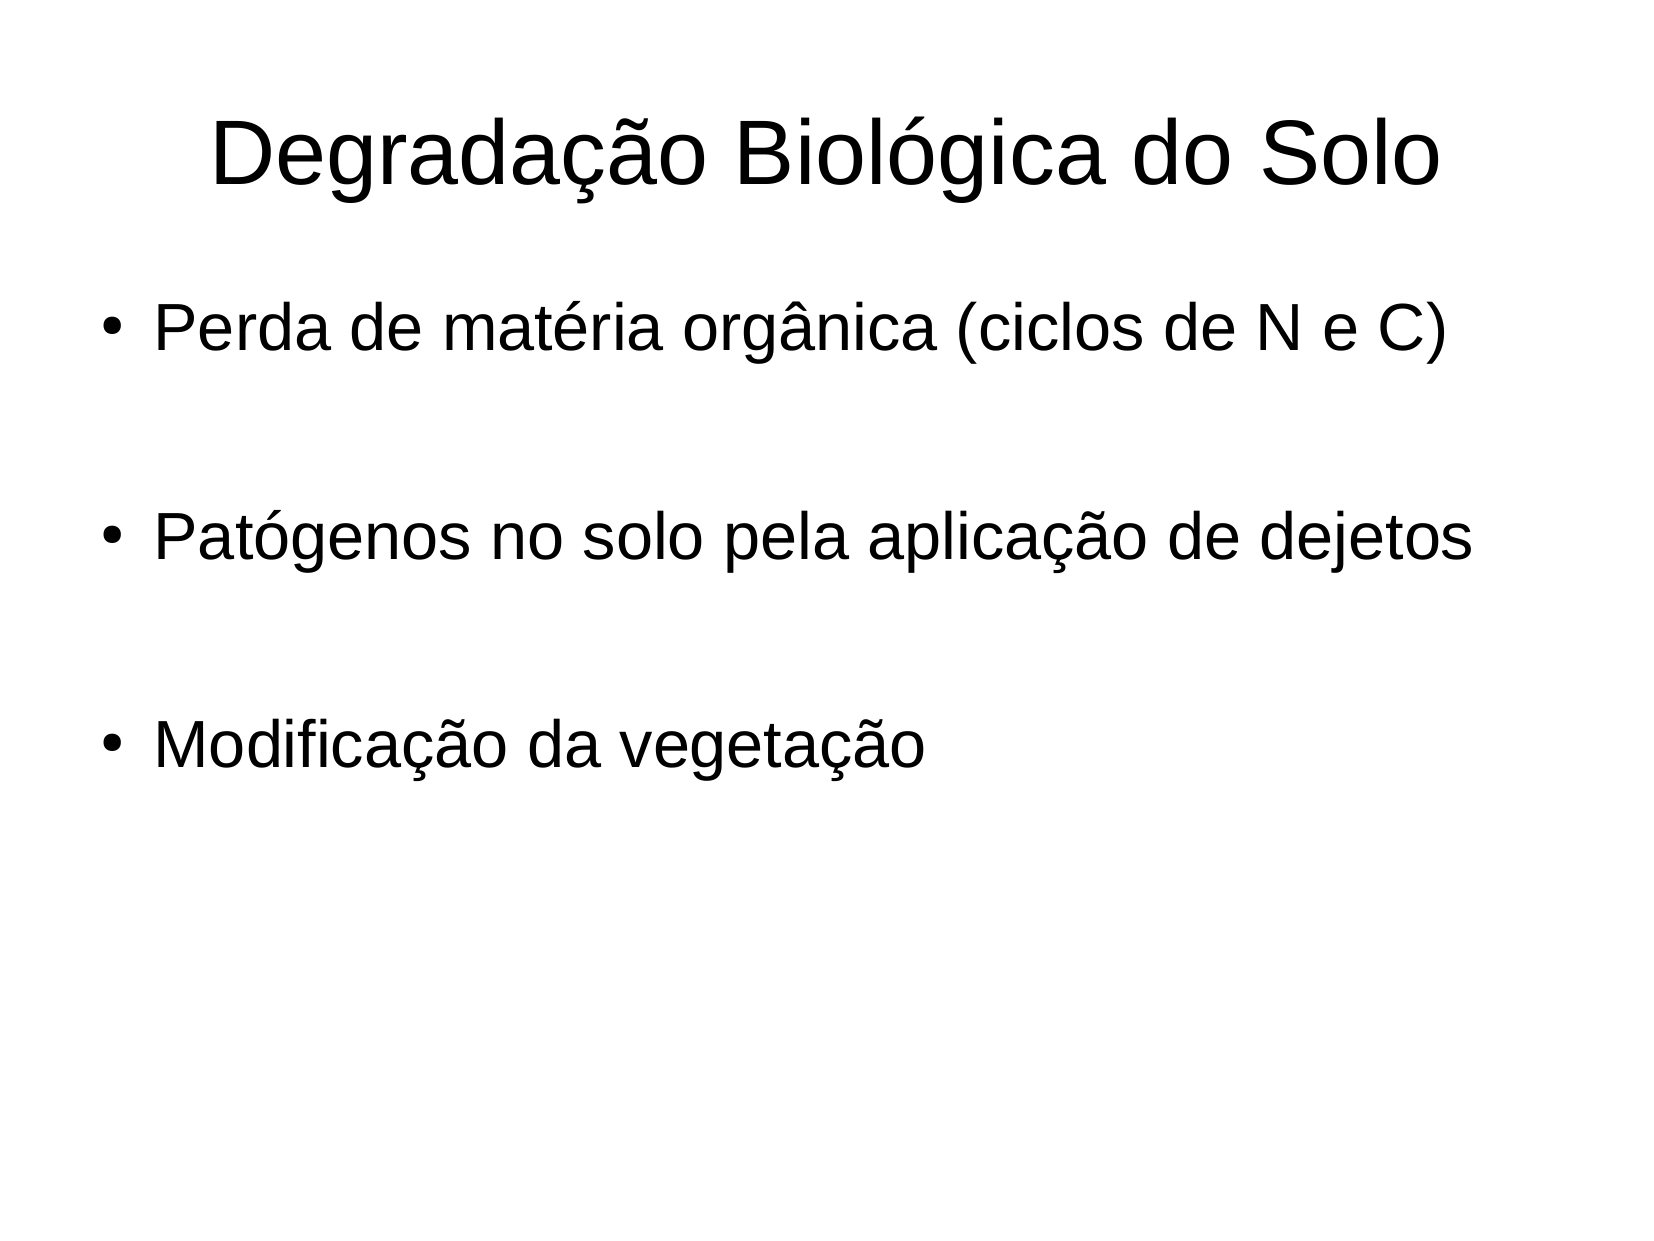

# Degradação Biológica do Solo
Perda de matéria orgânica (ciclos de N e C)
Patógenos no solo pela aplicação de dejetos
Modificação da vegetação